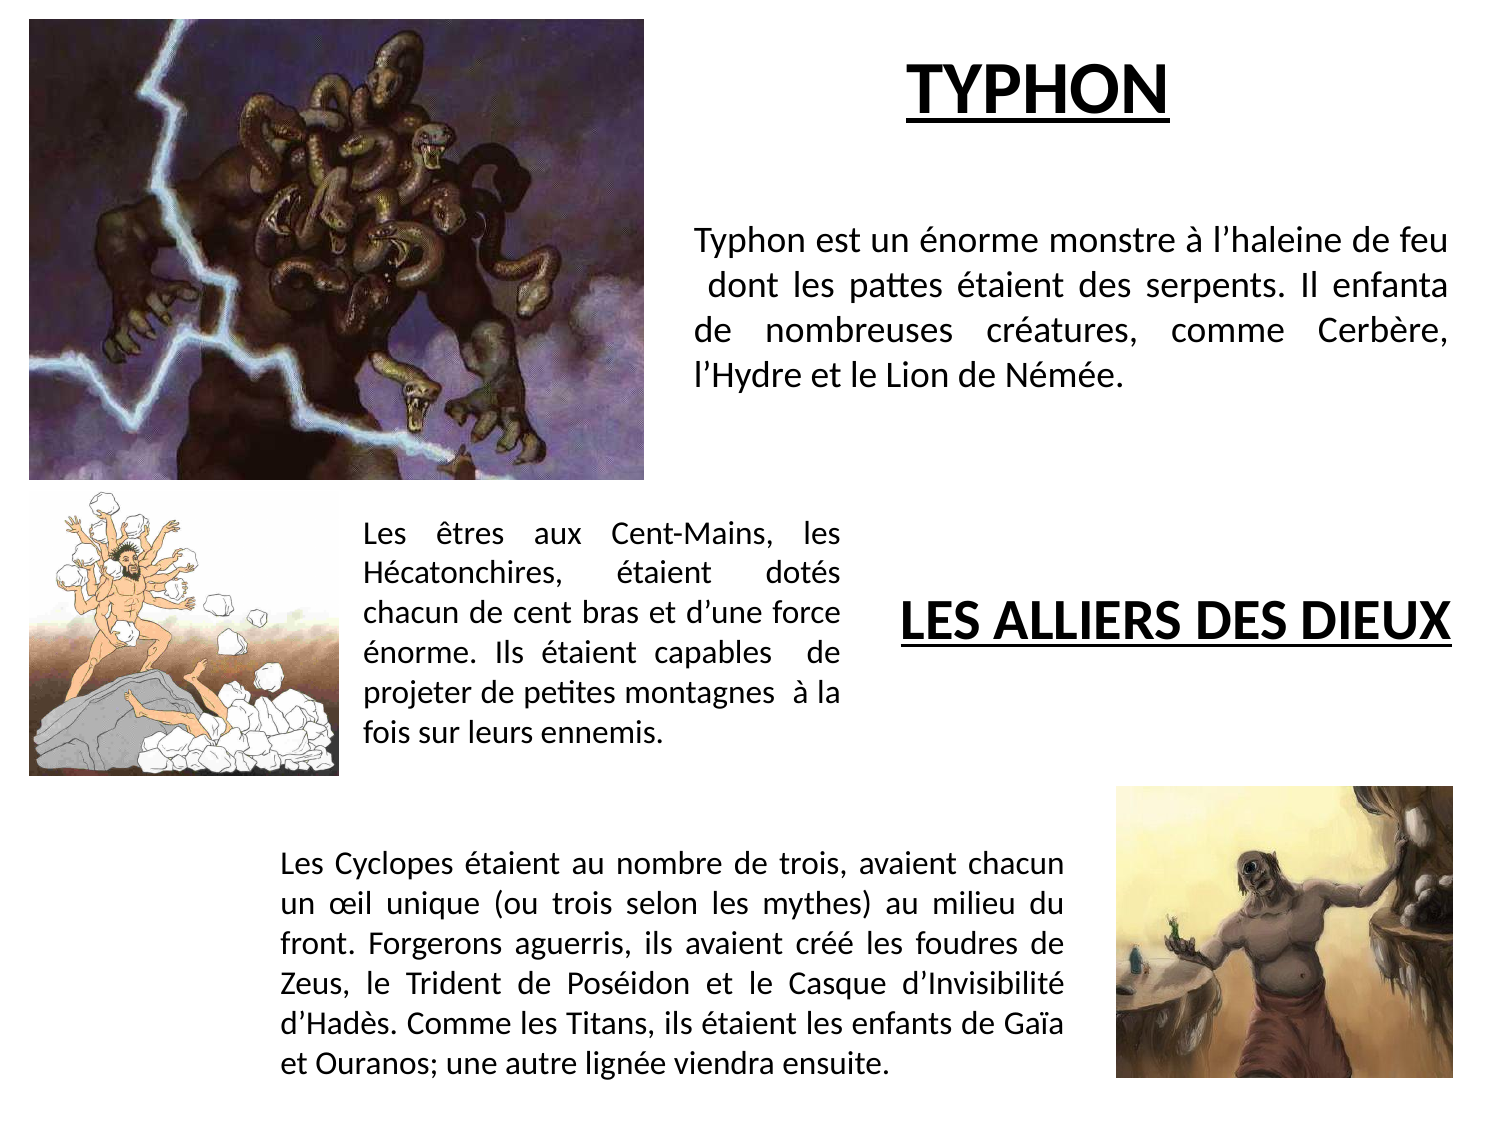

TYPHON
Typhon est un énorme monstre à l’haleine de feu dont les pattes étaient des serpents. Il enfanta de nombreuses créatures, comme Cerbère, l’Hydre et le Lion de Némée.
Les êtres aux Cent-Mains, les Hécatonchires, étaient dotés chacun de cent bras et d’une force énorme. Ils étaient capables de projeter de petites montagnes à la fois sur leurs ennemis.
LES ALLIERS DES DIEUX
Les Cyclopes étaient au nombre de trois, avaient chacun un œil unique (ou trois selon les mythes) au milieu du front. Forgerons aguerris, ils avaient créé les foudres de Zeus, le Trident de Poséidon et le Casque d’Invisibilité d’Hadès. Comme les Titans, ils étaient les enfants de Gaïa et Ouranos; une autre lignée viendra ensuite.